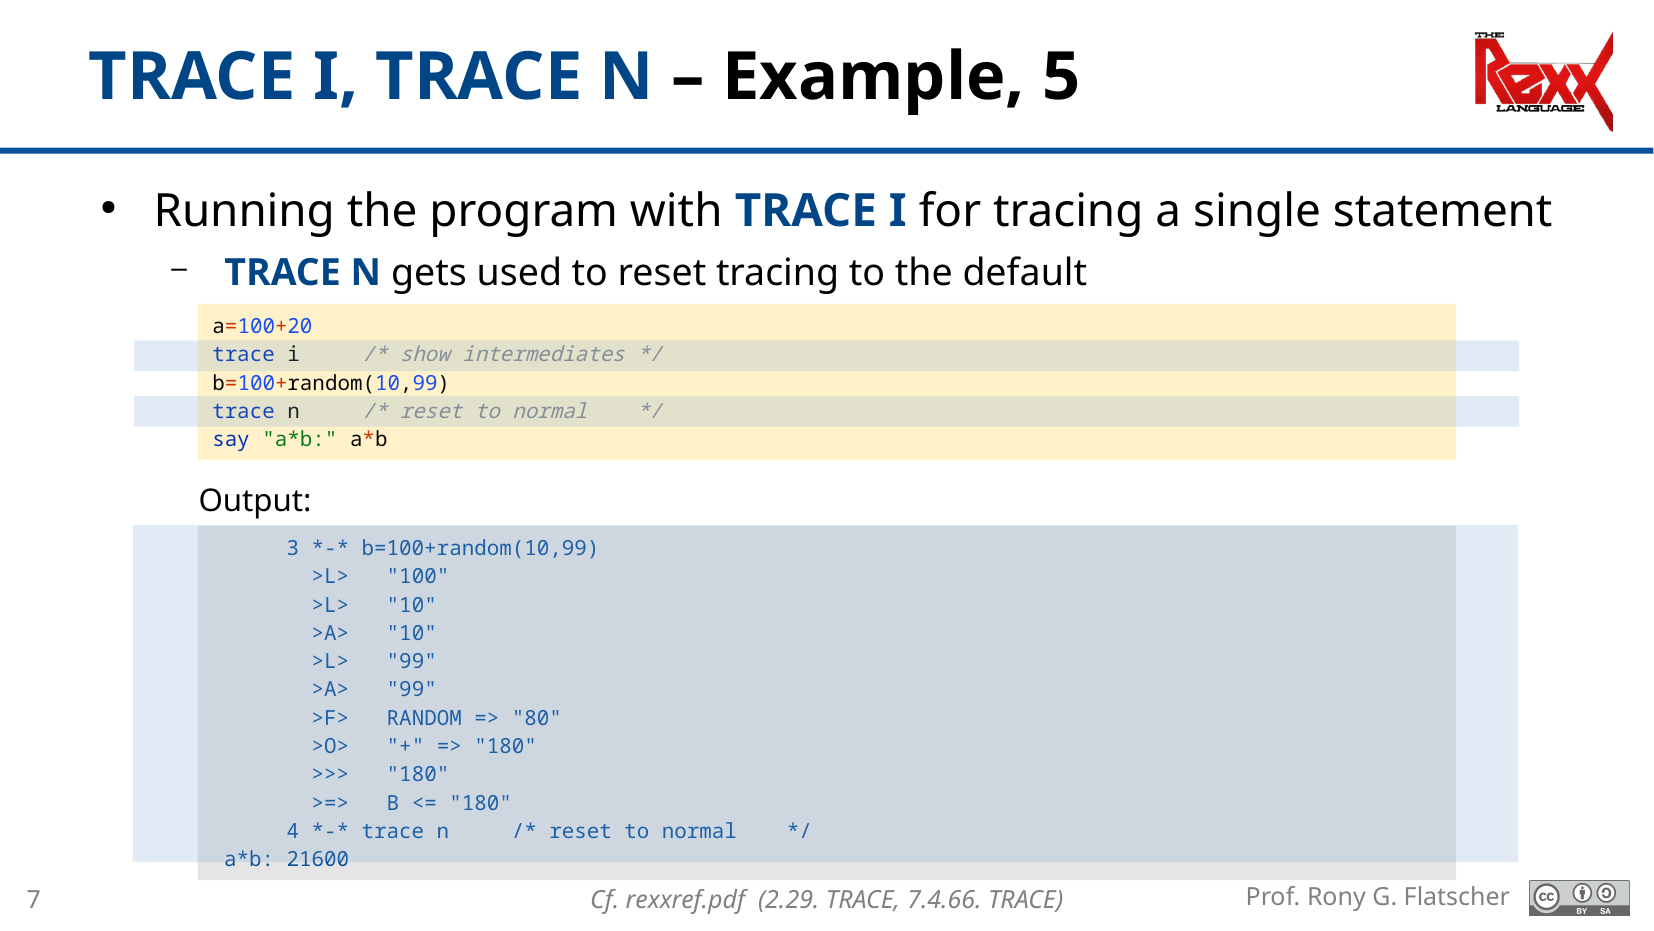

# TRACE I, TRACE N – Example, 5
Running the program with TRACE I for tracing a single statement
TRACE N gets used to reset tracing to the default
a=100+20
trace i /* show intermediates */
b=100+random(10,99)
trace n /* reset to normal */
say "a*b:" a*b
Output:
 3 *-* b=100+random(10,99)
 >L> "100"
 >L> "10"
 >A> "10"
 >L> "99"
 >A> "99"
 >F> RANDOM => "80"
 >O> "+" => "180"
 >>> "180"
 >=> B <= "180"
 4 *-* trace n /* reset to normal */
a*b: 21600
Cf. rexxref.pdf (2.29. TRACE, 7.4.66. TRACE)